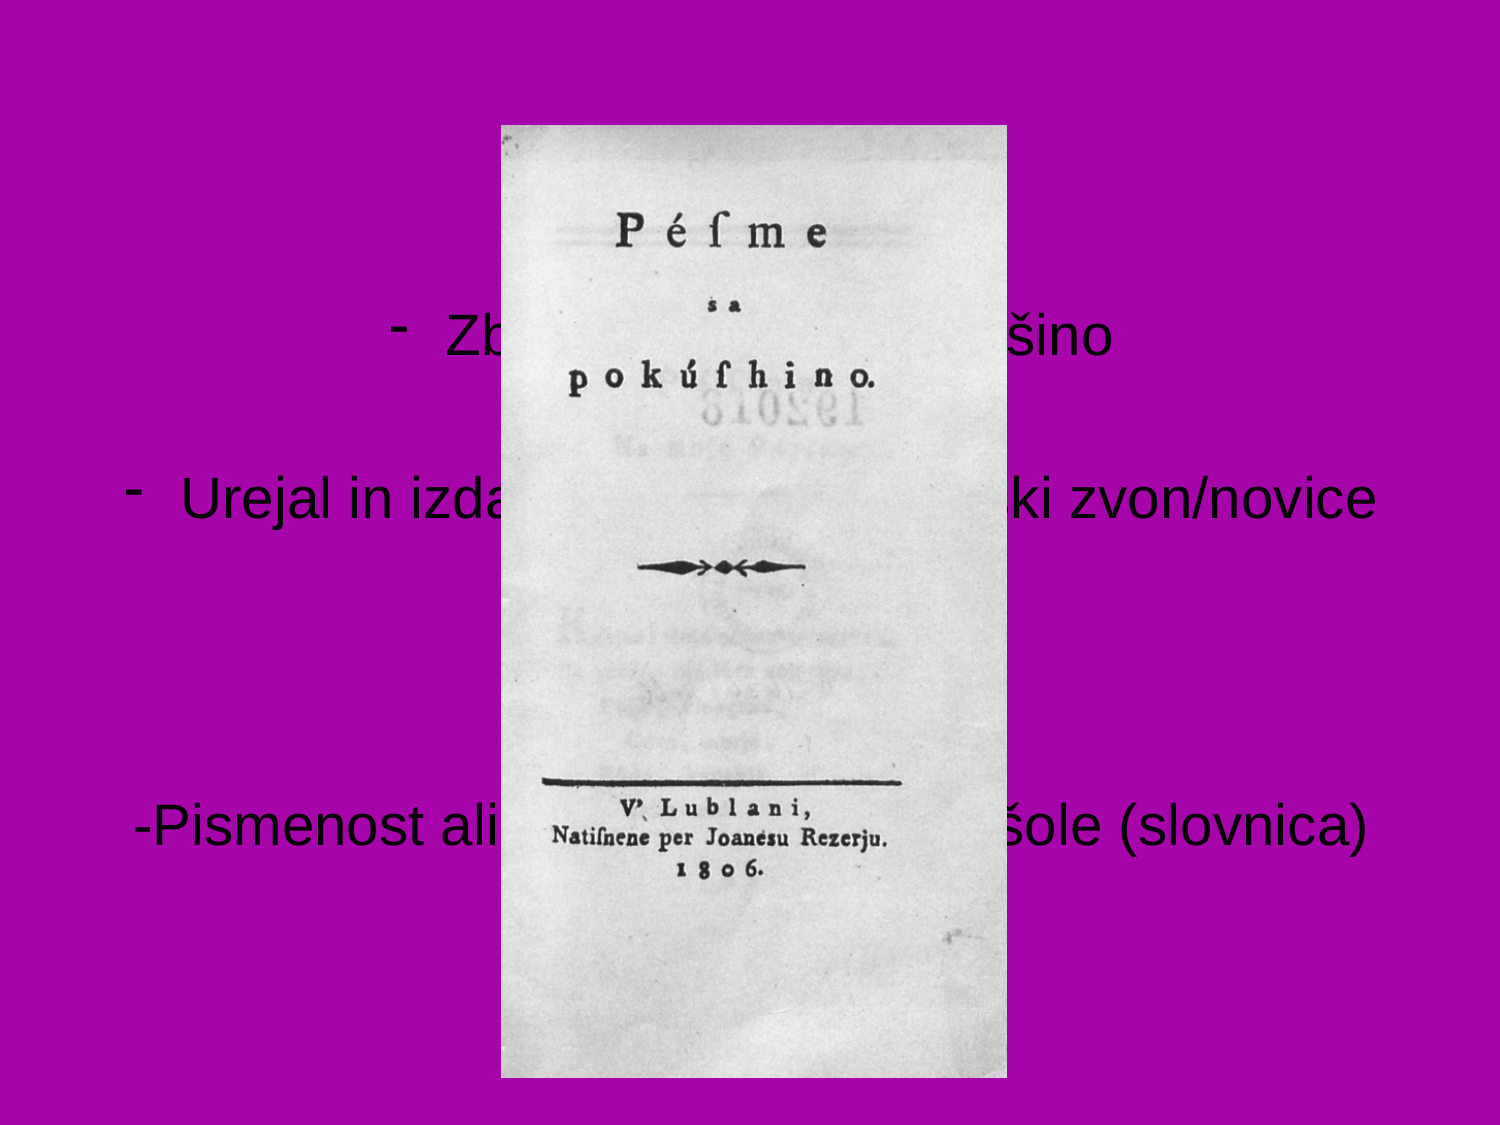

#
Pesnikovanja:
Zbirka Pesmi za pokušino
Časnikarstvo:
Urejal in izdajal časopis Lublanski zvon/novice
Poučne knjige:
Kuharske bukve
Šolske knjige:
-Pismenost ali gramatika za prve šole (slovnica)